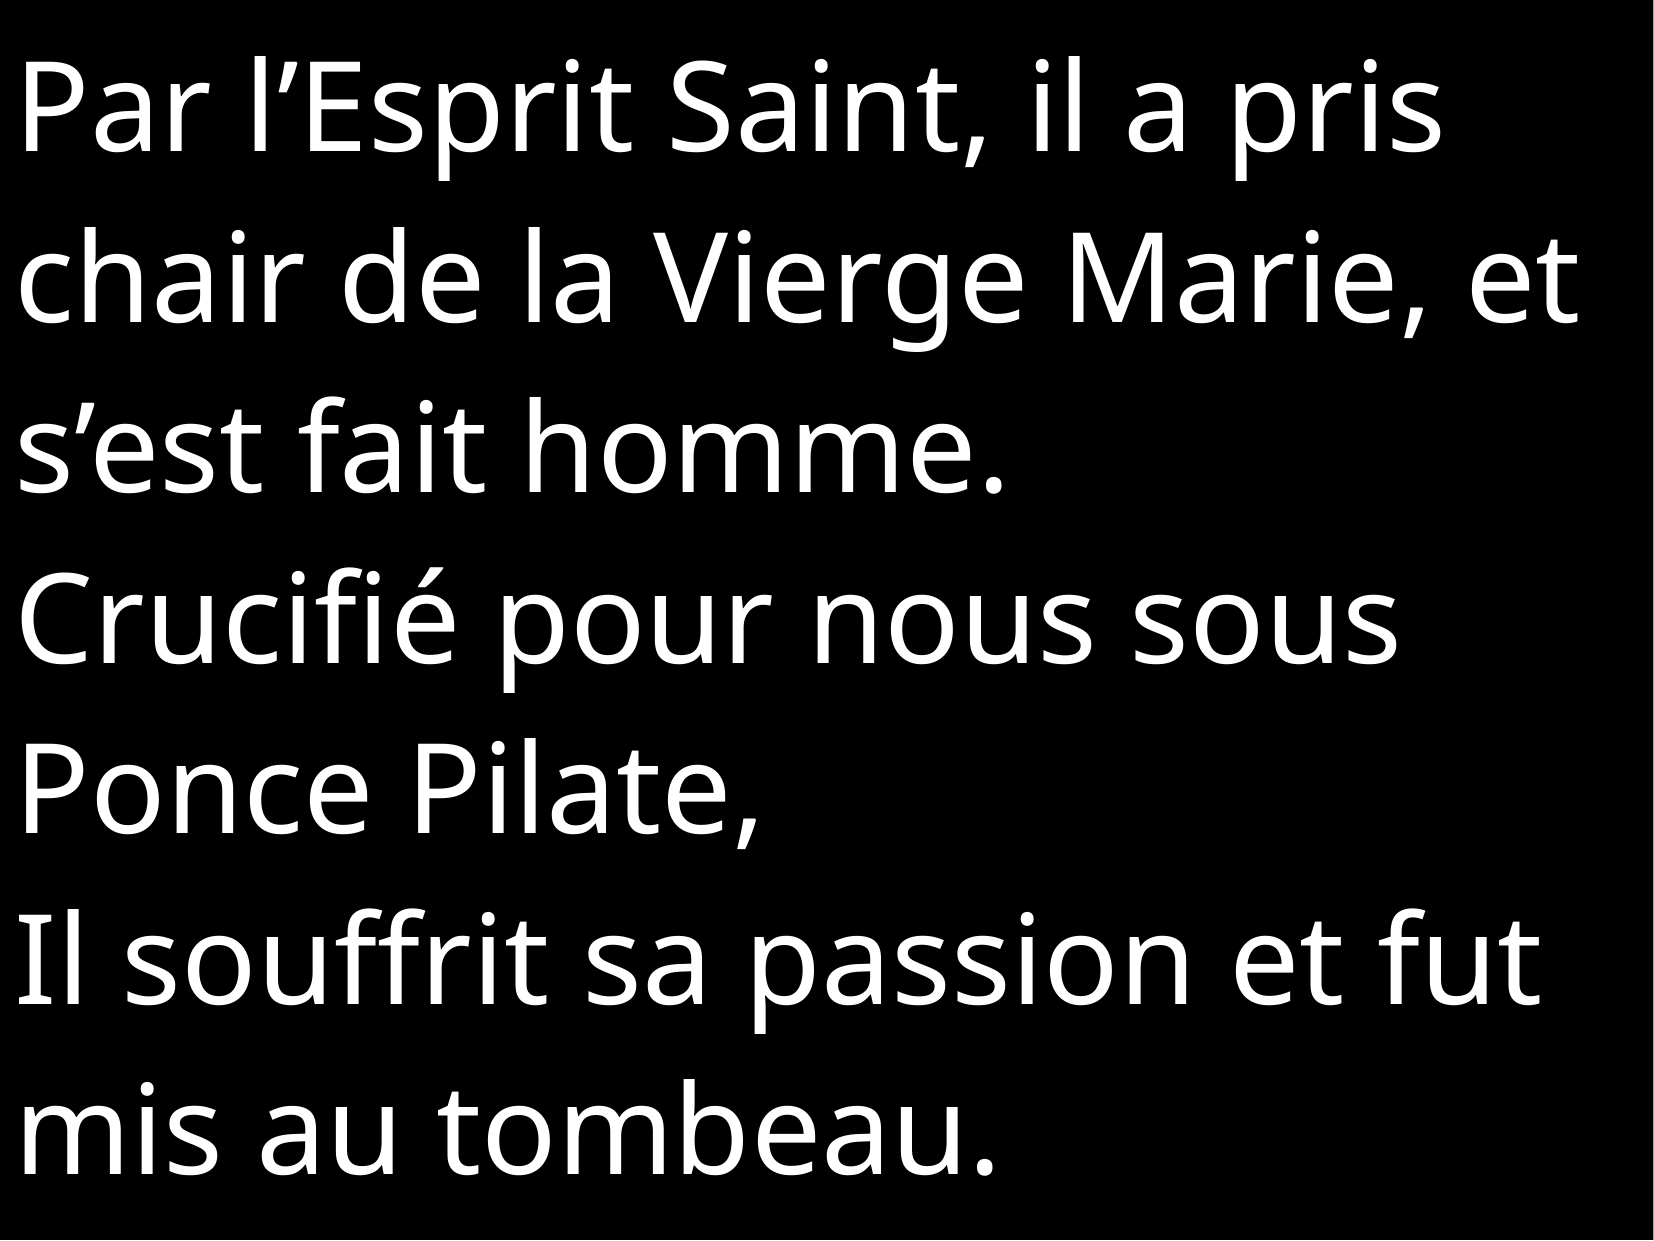

Par l’Esprit Saint, il a pris chair de la Vierge Marie, et s’est fait homme.
Crucifié pour nous sous Ponce Pilate,
Il souffrit sa passion et fut mis au tombeau.